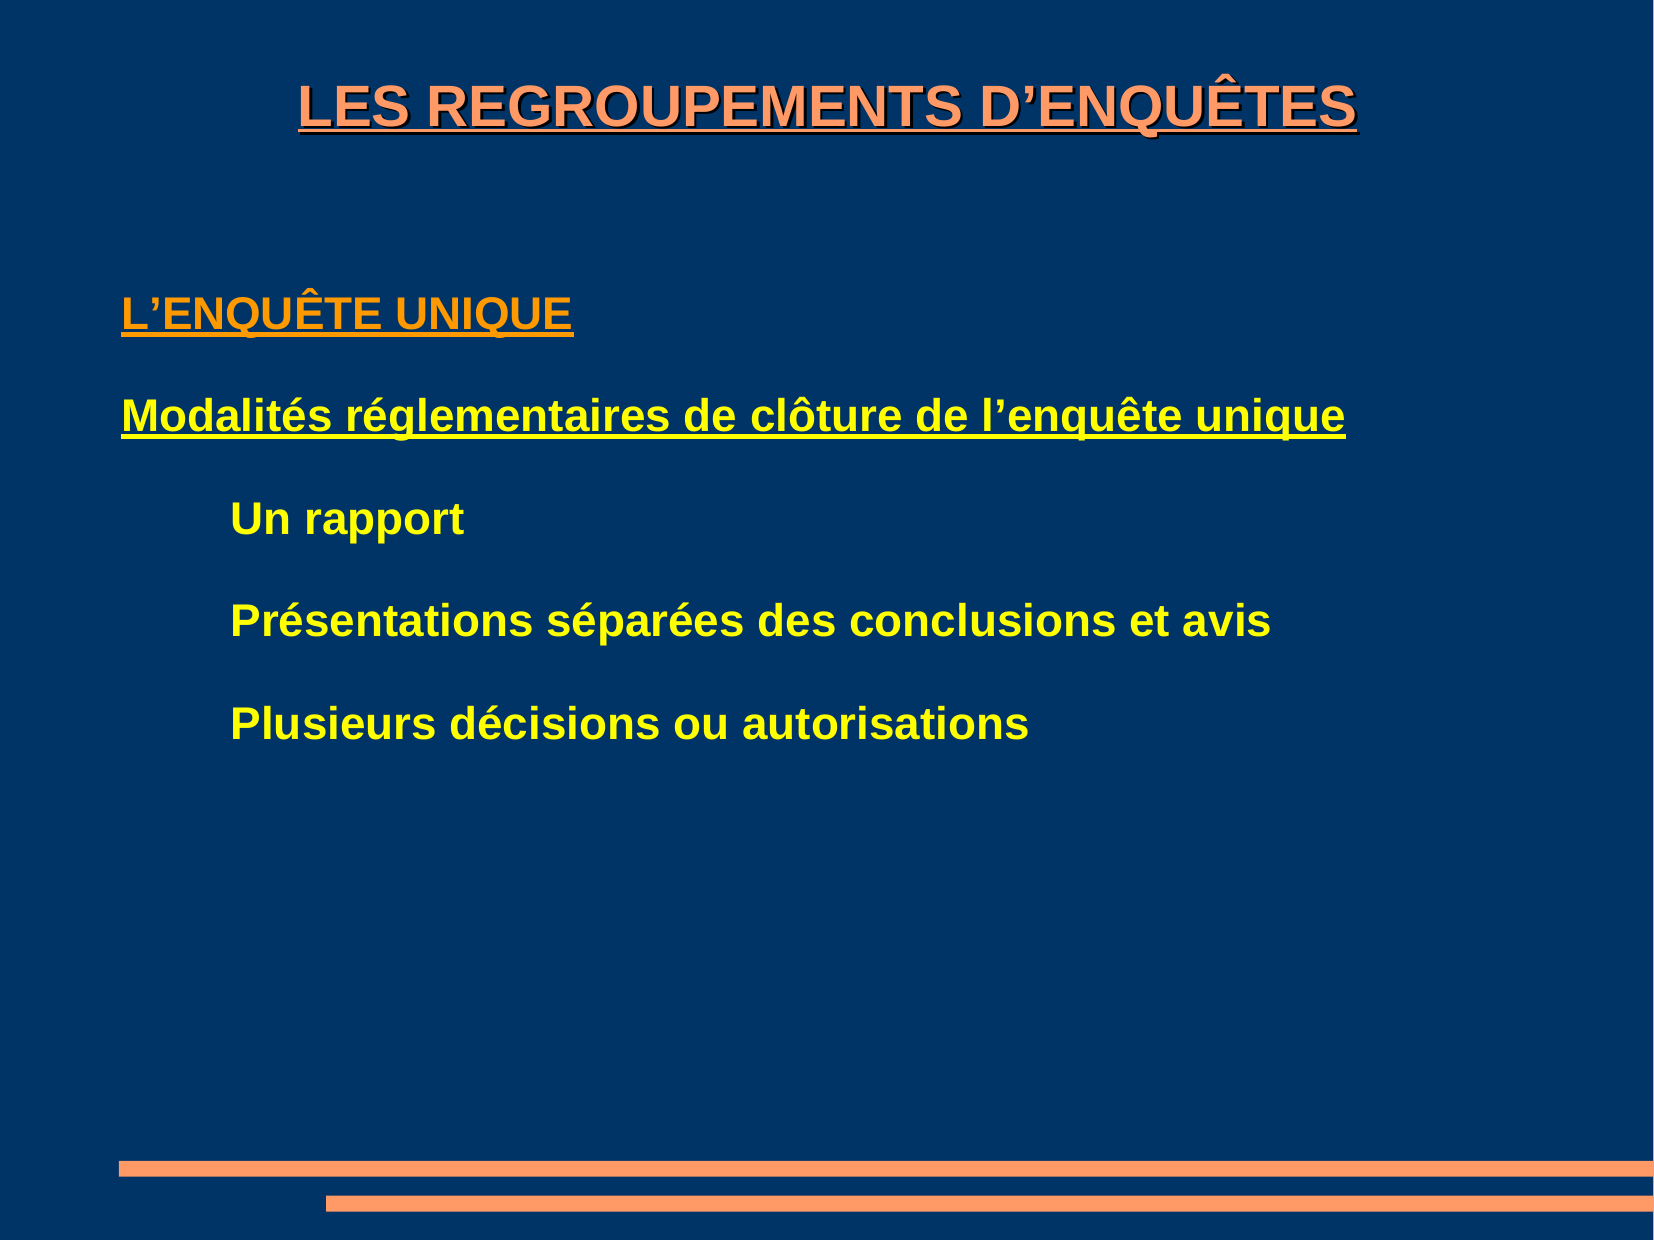

# LES REGROUPEMENTS D’ENQUÊTES
L’ENQUÊTE UNIQUE
Modalités réglementaires de clôture de l’enquête unique
	Un rapport
	Présentations séparées des conclusions et avis
	Plusieurs décisions ou autorisations